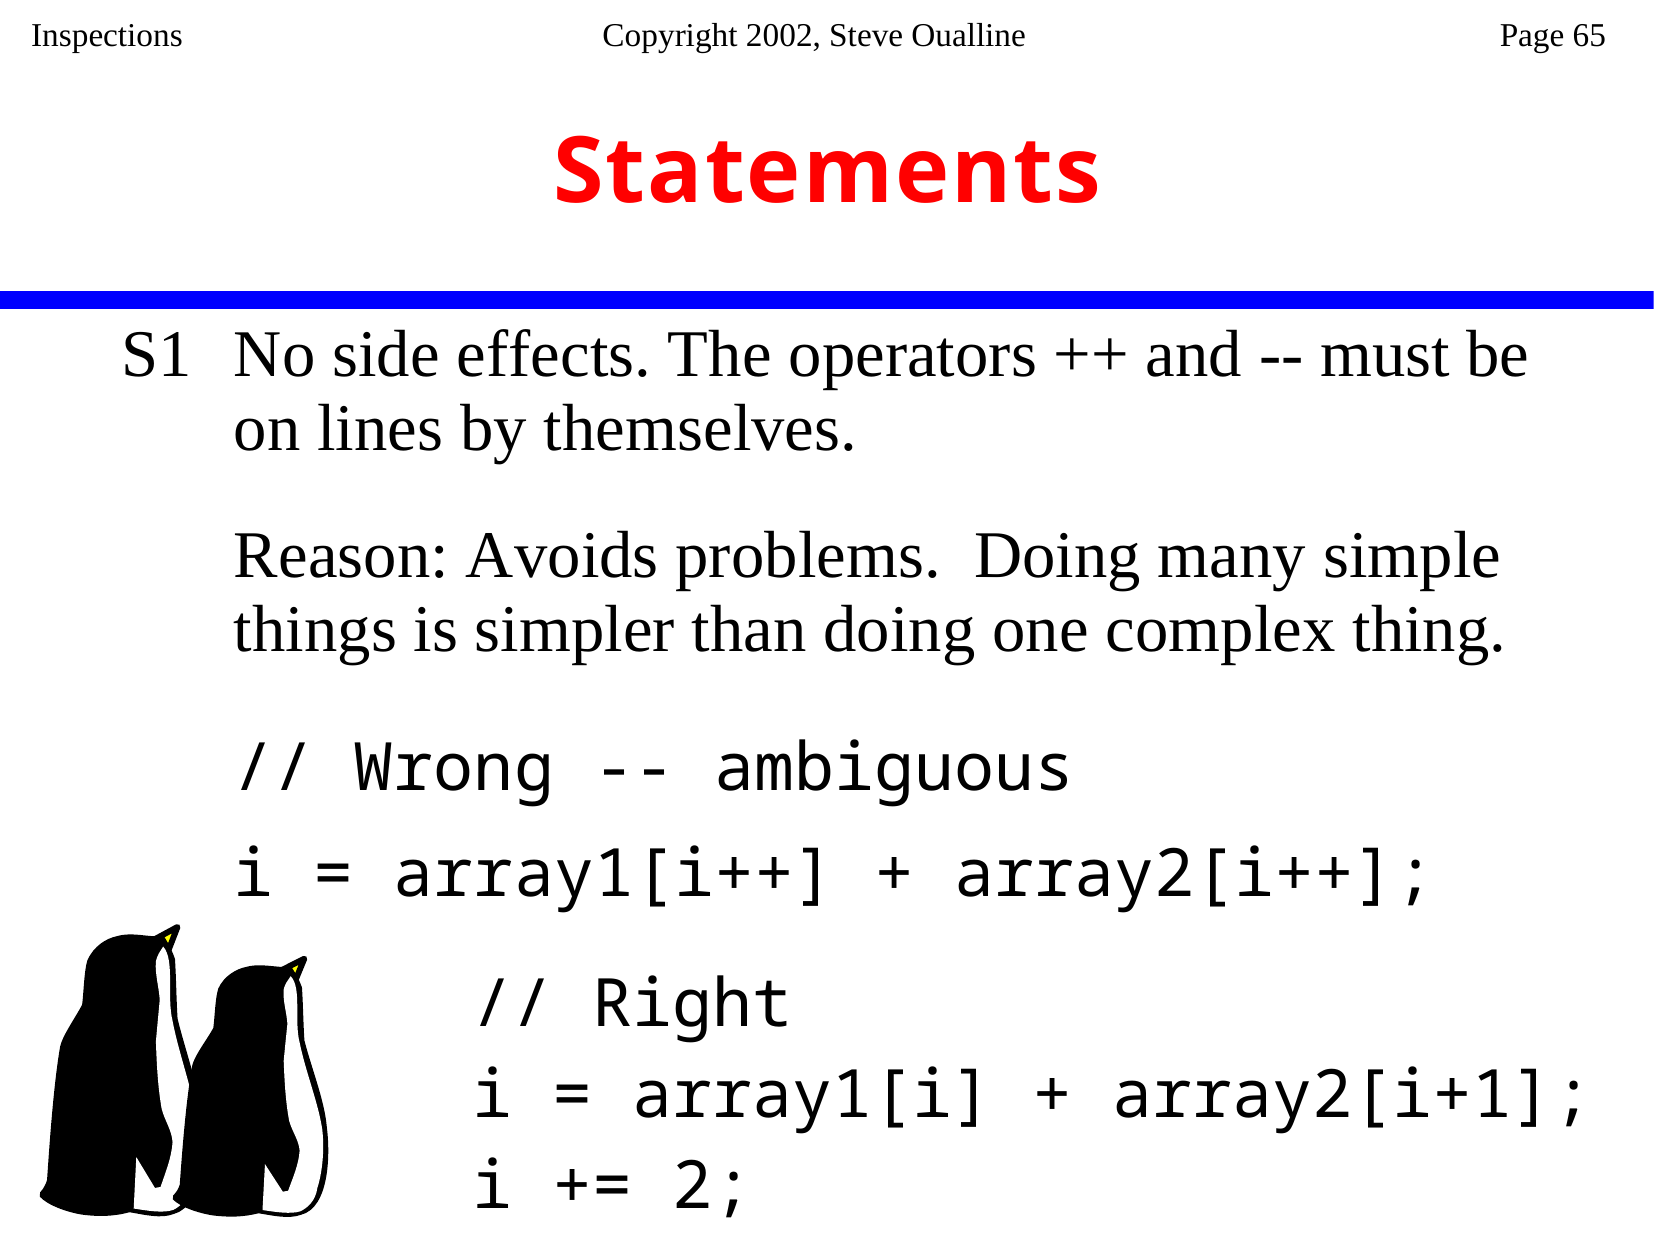

# Statements
S1	No side effects. The operators ++ and -- must be on lines by themselves.
Reason: Avoids problems. Doing many simple things is simpler than doing one complex thing.
// Wrong -- ambiguous
i = array1[i++] + array2[i++];
// Right
i = array1[i] + array2[i+1];
i += 2;